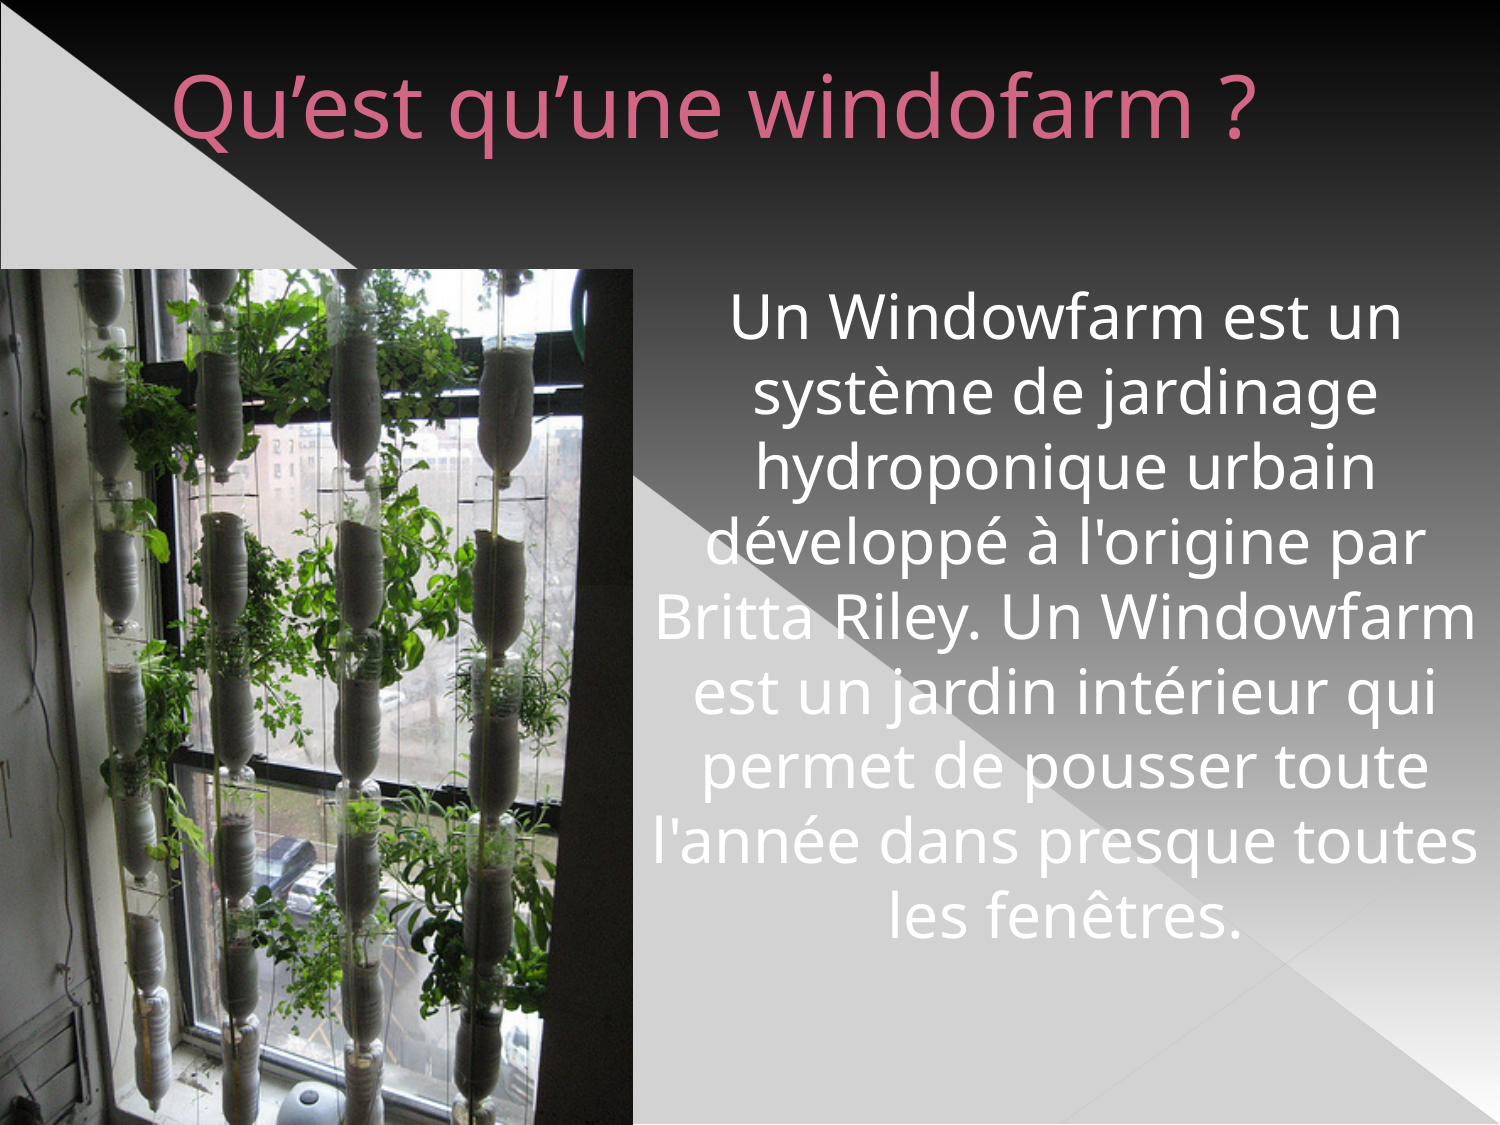

# Qu’est qu’une windofarm ?
Un Windowfarm est un système de jardinage hydroponique urbain développé à l'origine par Britta Riley. Un Windowfarm est un jardin intérieur qui permet de pousser toute l'année dans presque toutes les fenêtres.